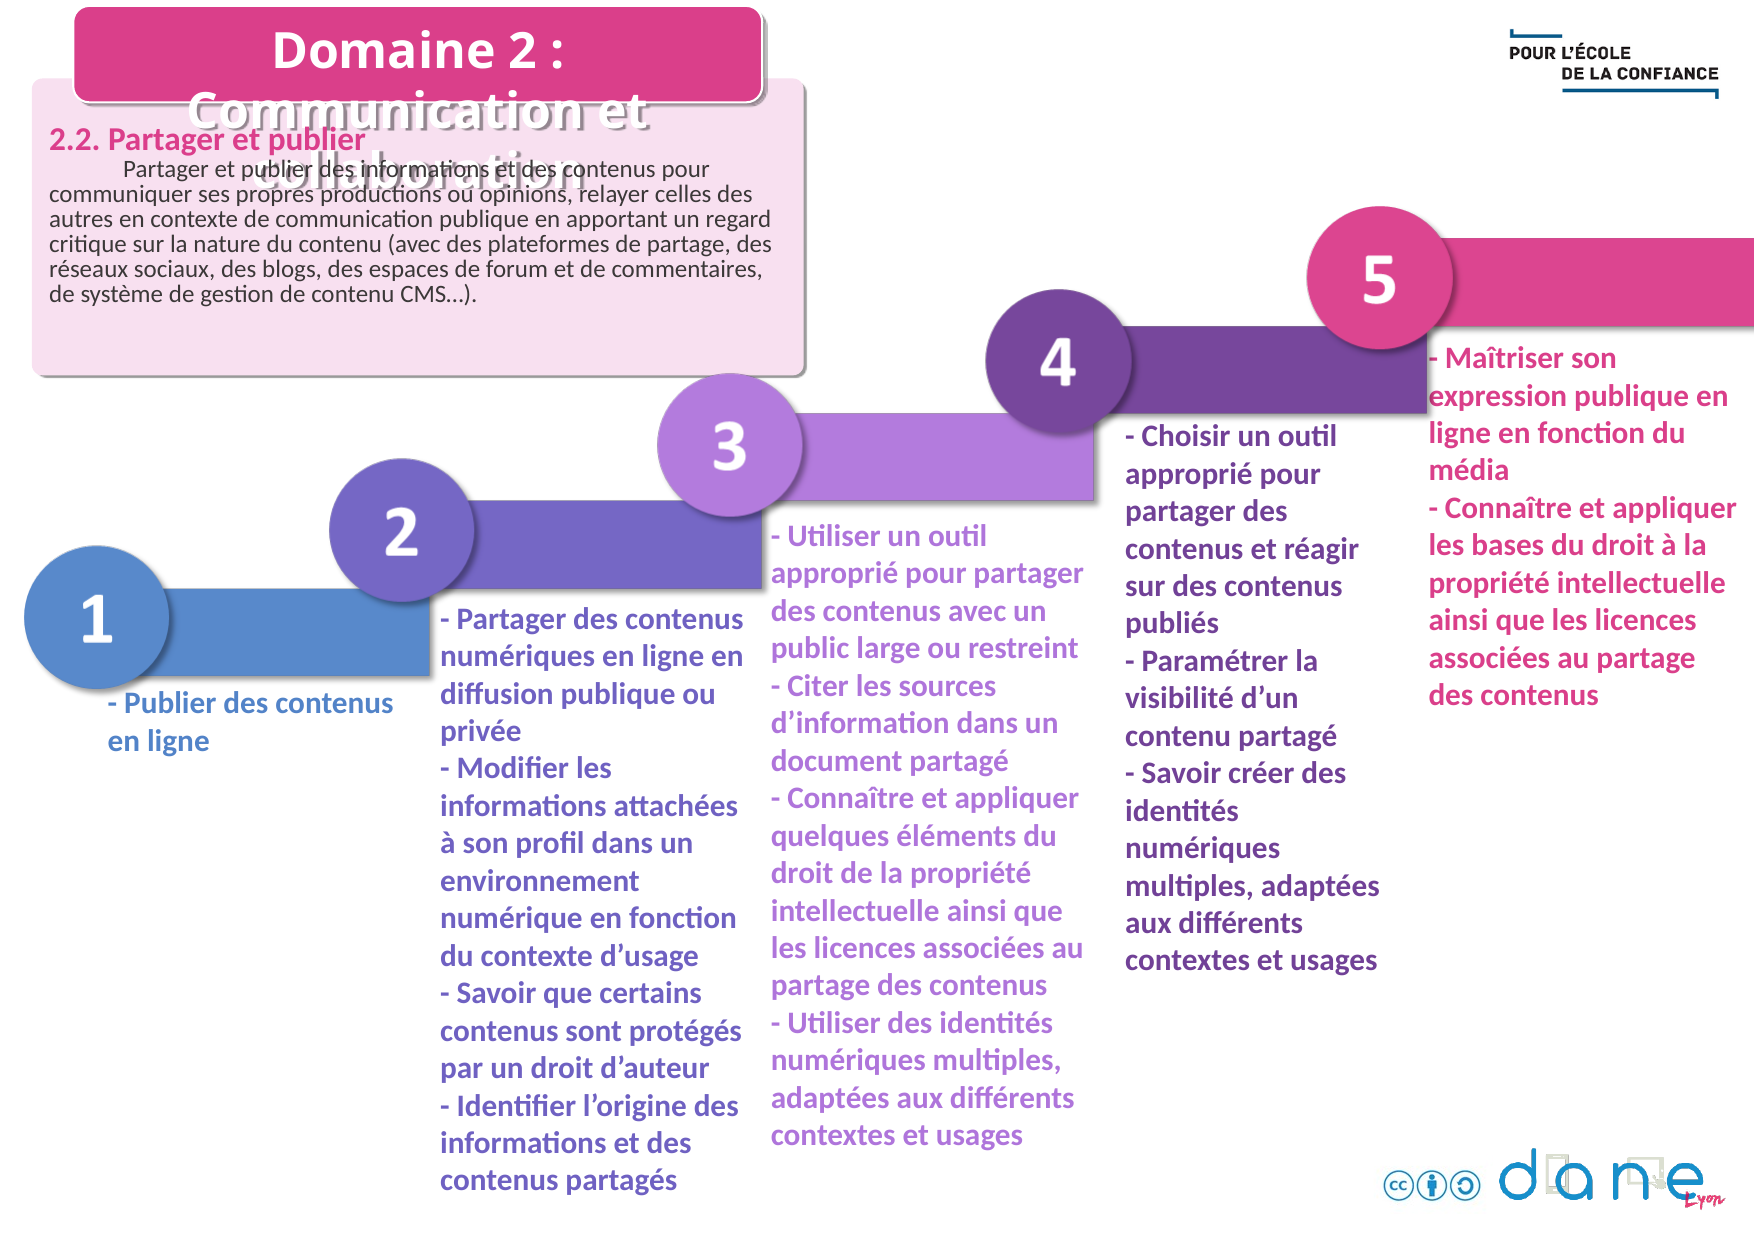

Domaine 2 : Communication et collaboration
2.2. Partager et publier
	Partager et publier des informations et des contenus pour communiquer ses propres productions ou opinions, relayer celles des autres en contexte de communication publique en apportant un regard critique sur la nature du contenu (avec des plateformes de partage, des réseaux sociaux, des blogs, des espaces de forum et de commentaires, de système de gestion de contenu CMS…).
- Maîtriser son expression publique en ligne en fonction du média
- Connaître et appliquer les bases du droit à la propriété intellectuelle ainsi que les licences associées au partage des contenus
- Choisir un outil approprié pour partager des contenus et réagir sur des contenus publiés
- Paramétrer la visibilité d’un contenu partagé
- Savoir créer des identités numériques multiples, adaptées aux différents contextes et usages
- Utiliser un outil approprié pour partager des contenus avec un public large ou restreint
- Citer les sources d’information dans un document partagé
- Connaître et appliquer quelques éléments du droit de la propriété intellectuelle ainsi que les licences associées au partage des contenus
- Utiliser des identités numériques multiples, adaptées aux différents contextes et usages
- Partager des contenus numériques en ligne en diffusion publique ou privée
- Modifier les informations attachées à son profil dans un environnement numérique en fonction du contexte d’usage
- Savoir que certains contenus sont protégés par un droit d’auteur
- Identifier l’origine des informations et des contenus partagés
- Publier des contenus en ligne